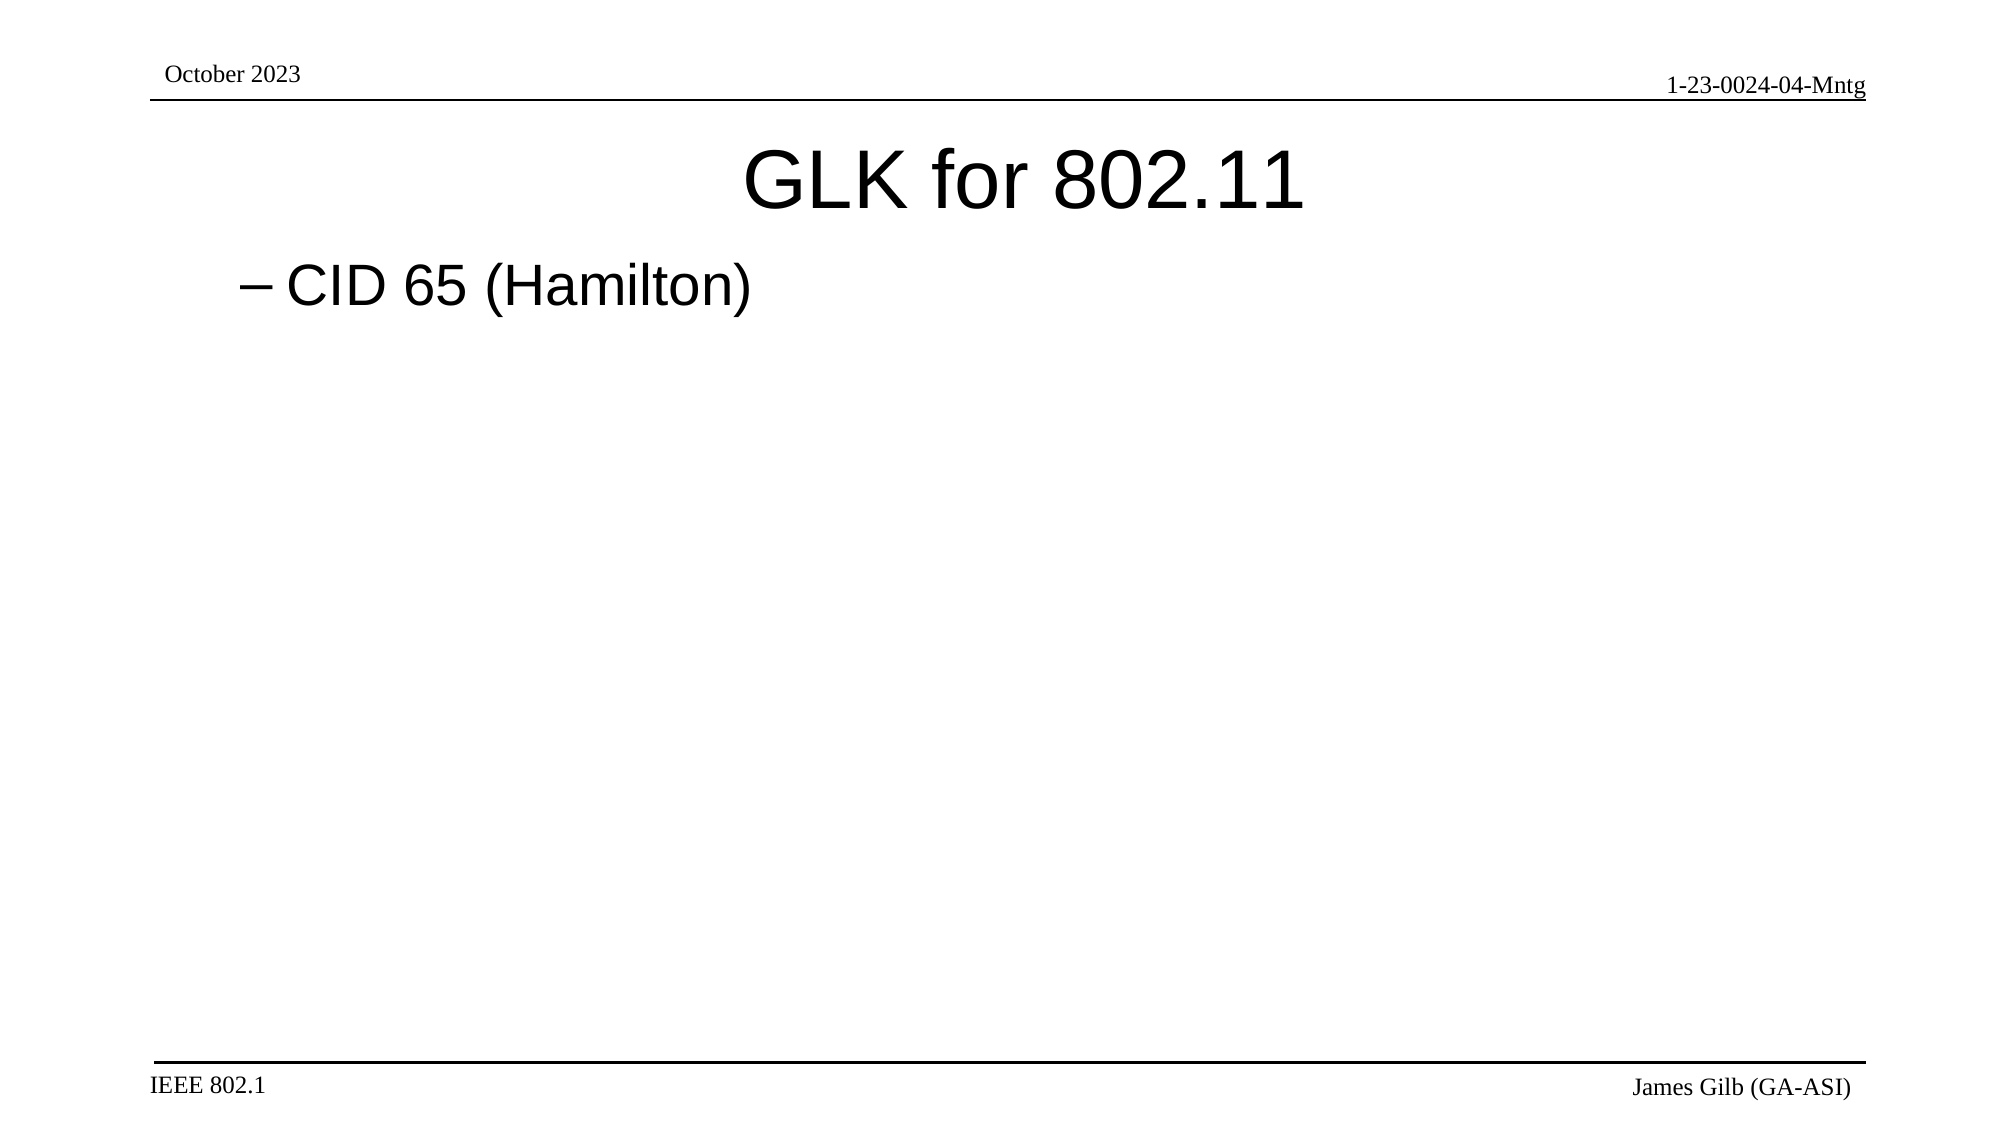

# GLK for 802.11
CID 65 (Hamilton)